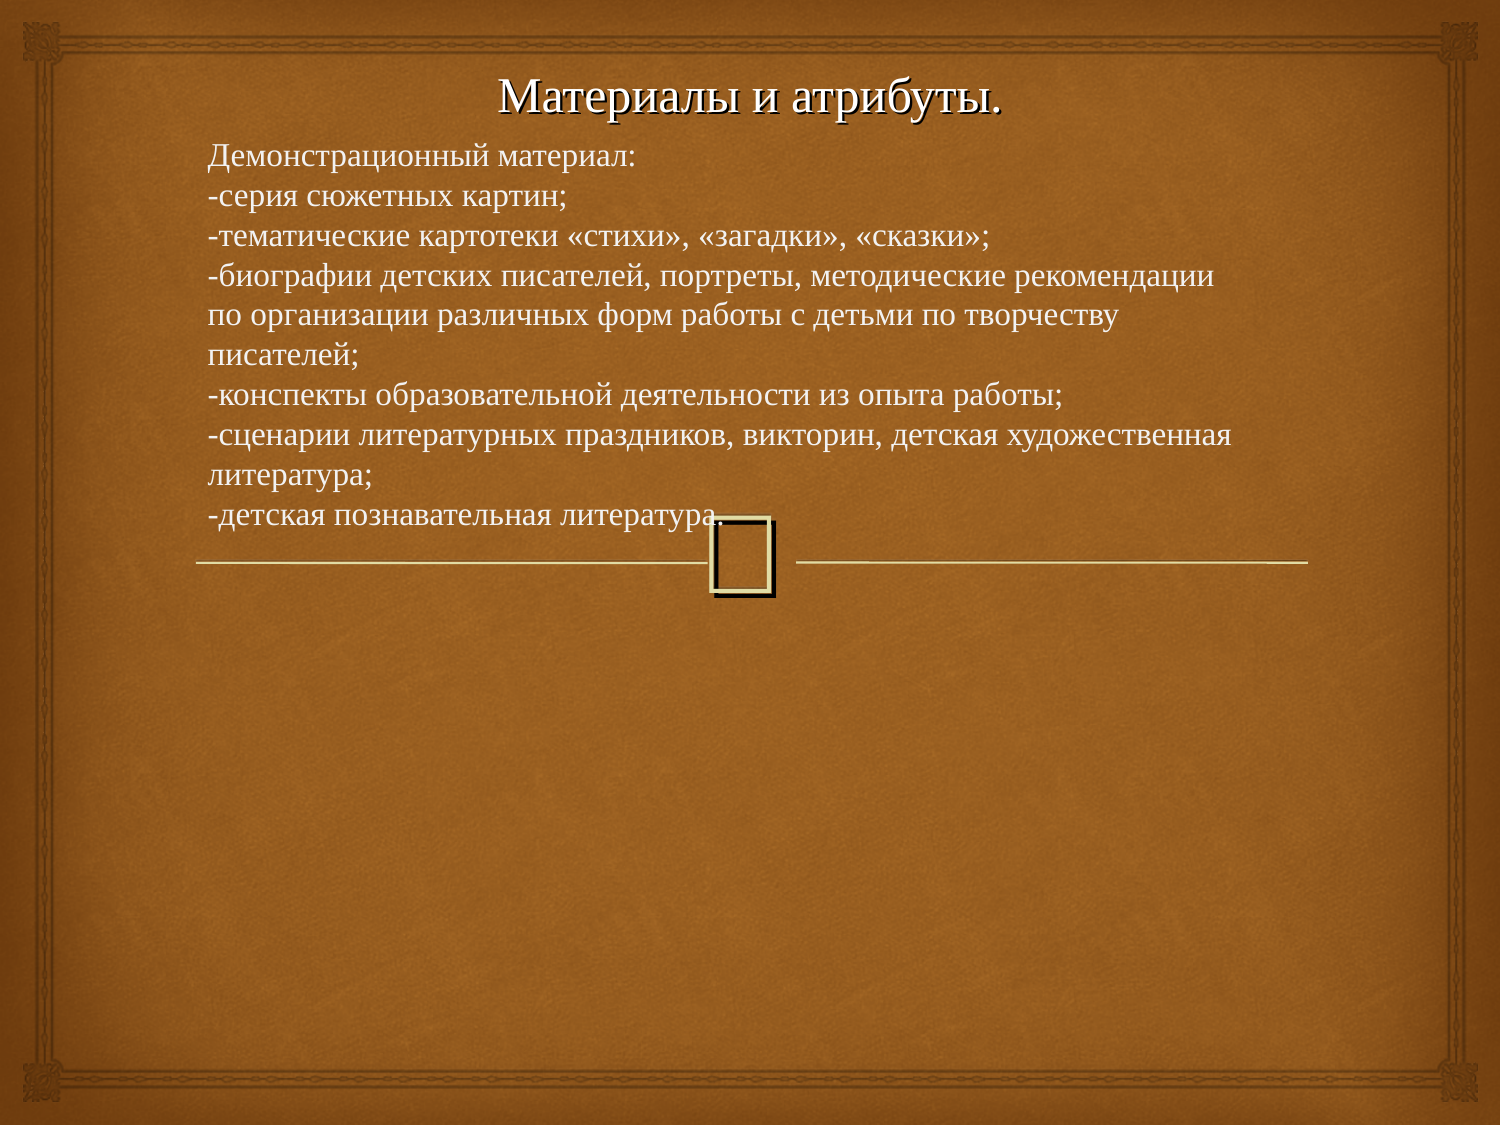

# Материалы и атрибуты.
Демонстрационный материал:
-серия сюжетных картин;
-тематические картотеки «стихи», «загадки», «сказки»;
-биографии детских писателей, портреты, методические рекомендации по организации различных форм работы с детьми по творчеству писателей;
-конспекты образовательной деятельности из опыта работы;
-сценарии литературных праздников, викторин, детская художественная литература;
-детская познавательная литература.